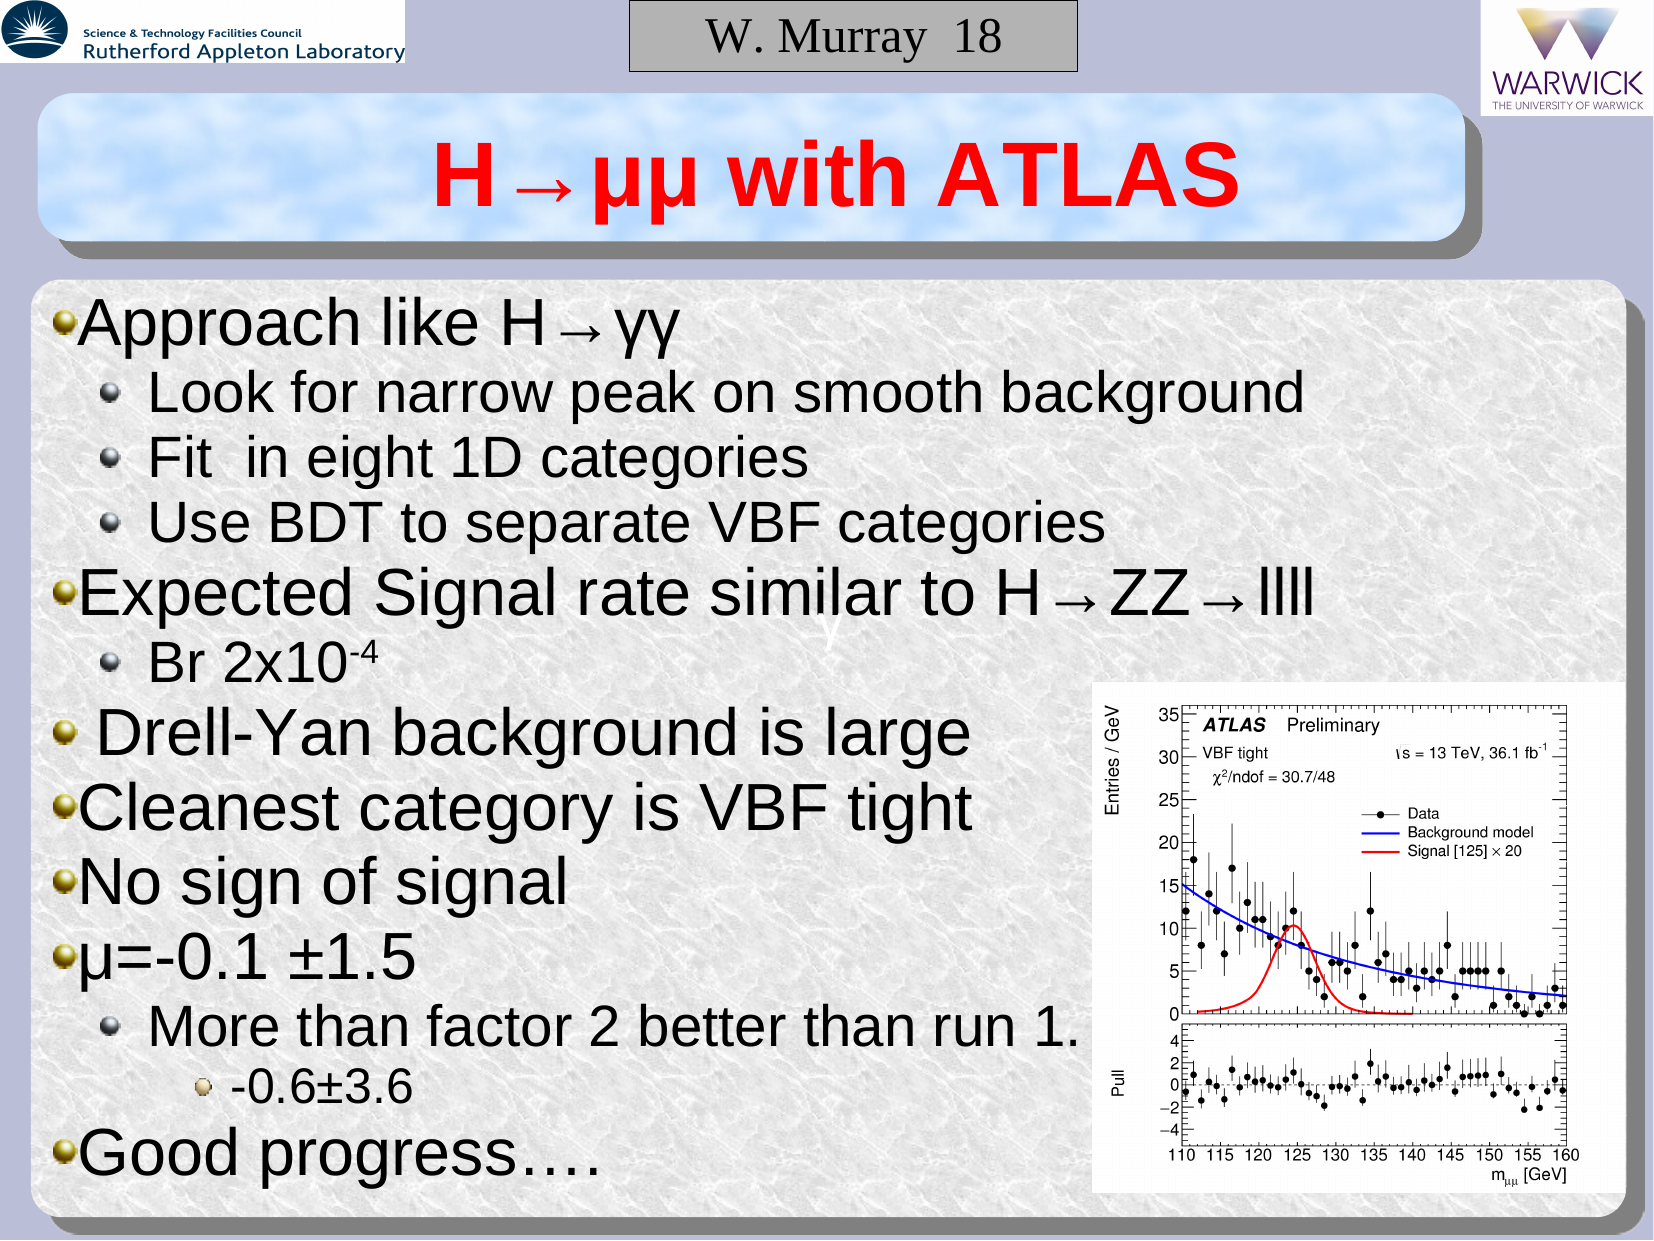

# H→μμ with ATLAS
Approach like H→γγ
Look for narrow peak on smooth background
Fit in eight 1D categories
Use BDT to separate VBF categories
Expected Signal rate similar to H→ZZ→llll
Br 2x10-4
 Drell-Yan background is large
Cleanest category is VBF tight
No sign of signal
μ=-0.1 ±1.5
More than factor 2 better than run 1.
-0.6±3.6
Good progress….
γ
γ